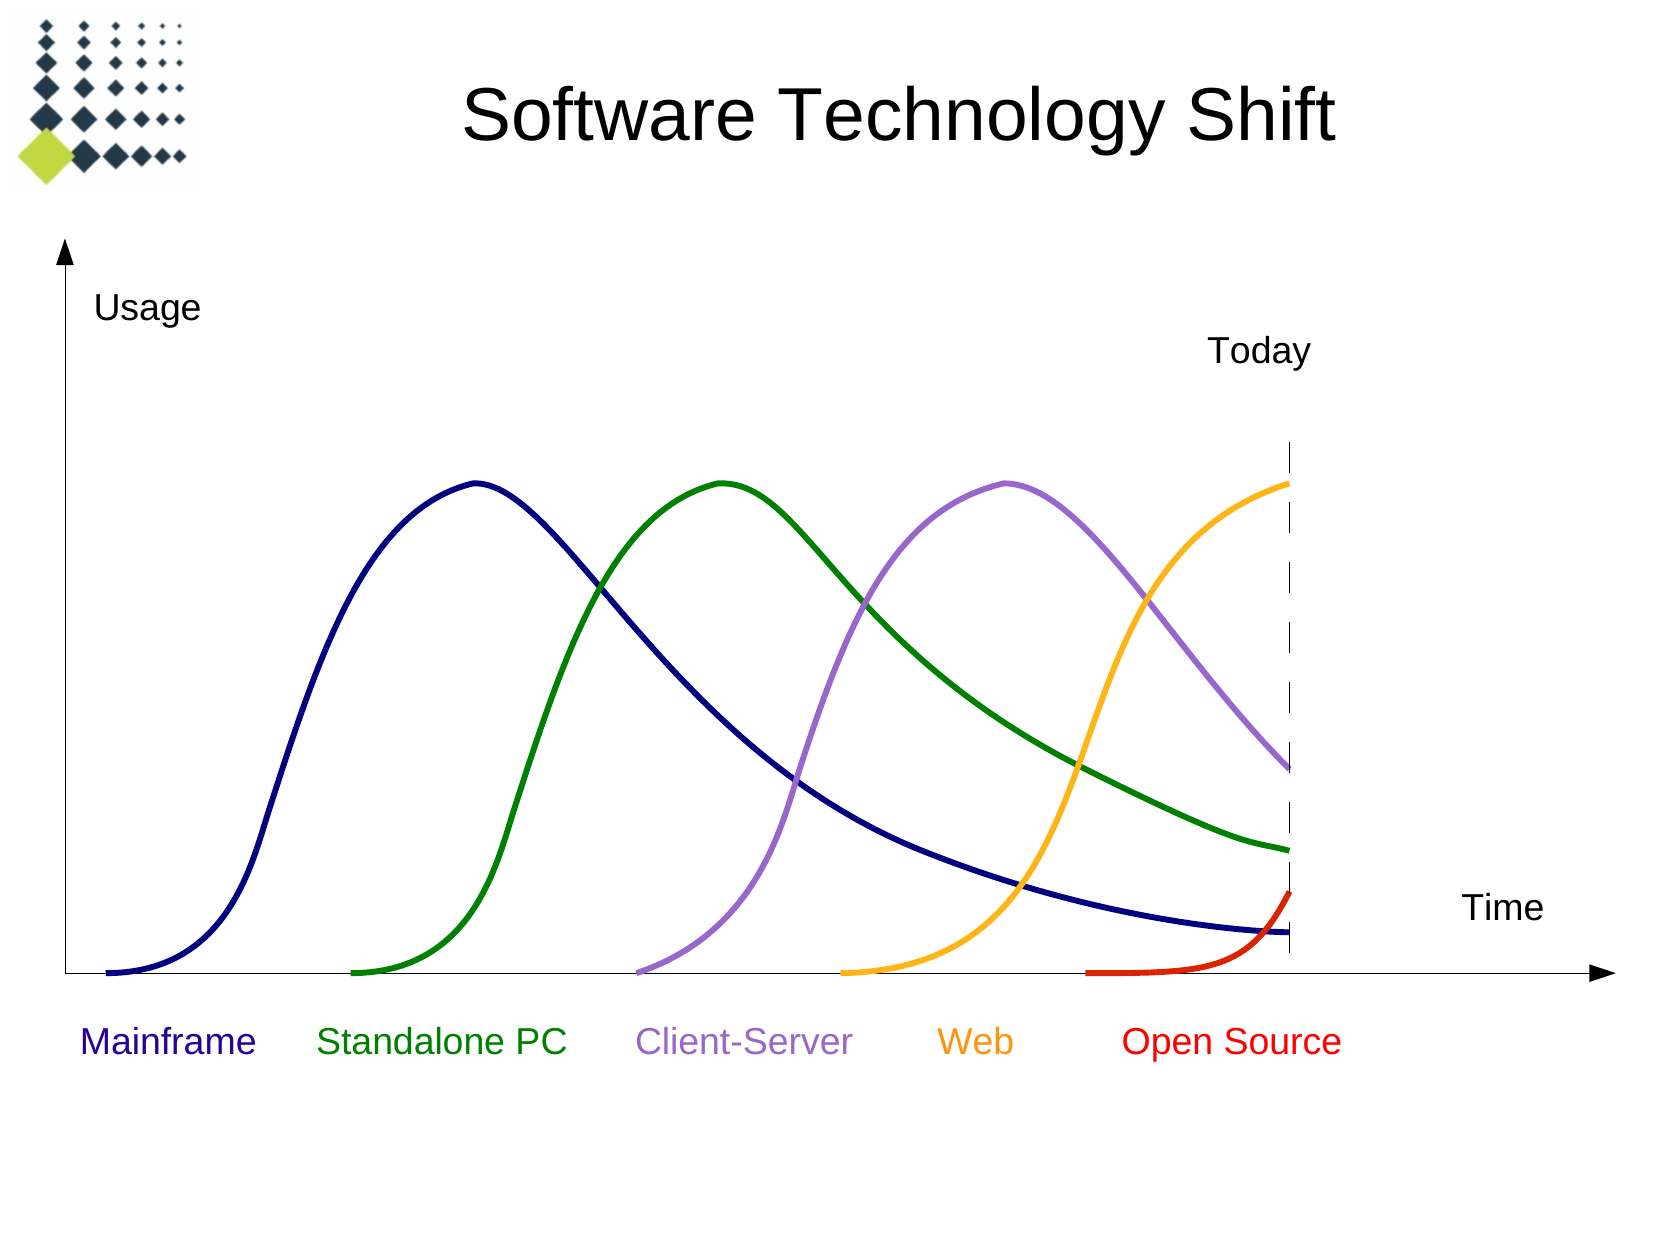

# Software Technology Shift
Usage
Today
Time
Mainframe
Standalone PC
Client-Server
Web
Open Source